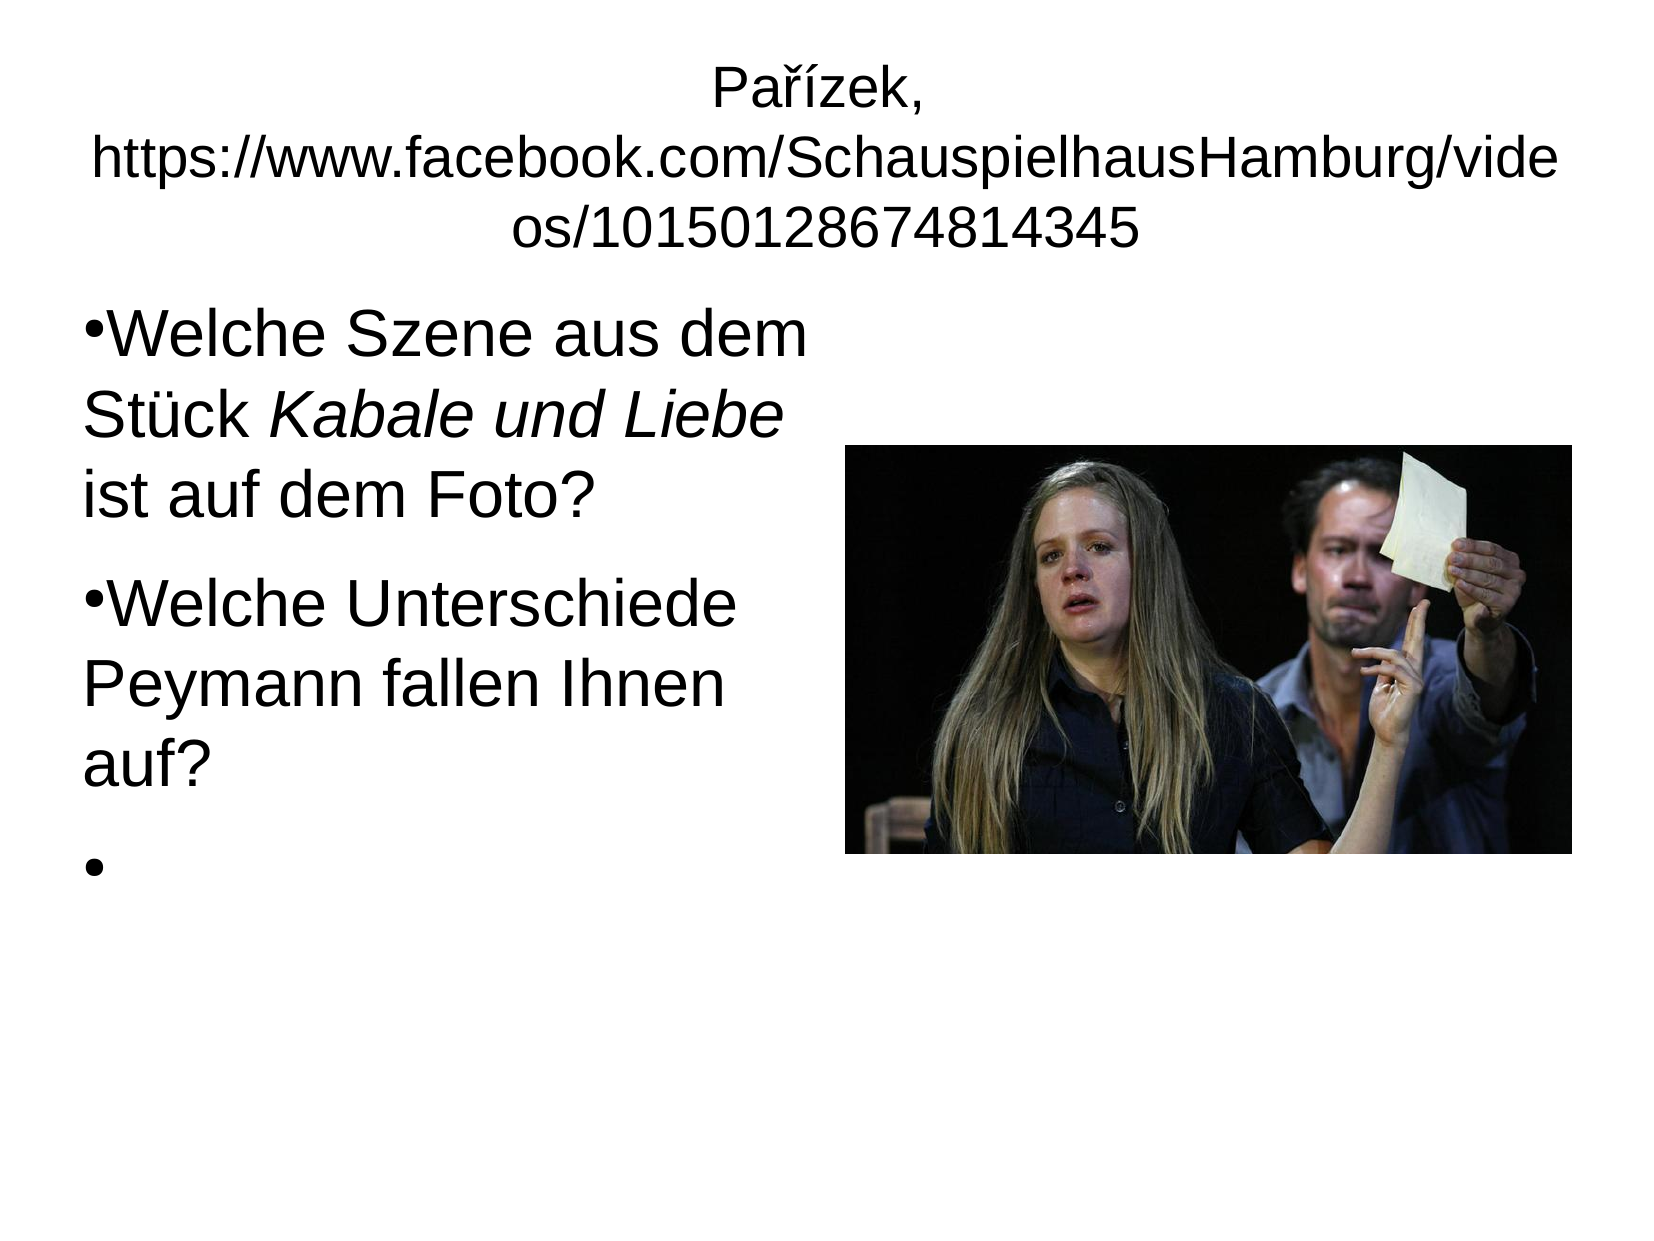

# Pařízek, https://www.facebook.com/SchauspielhausHamburg/videos/10150128674814345
Welche Szene aus dem Stück Kabale und Liebe ist auf dem Foto?
Welche Unterschiede Peymann fallen Ihnen auf?